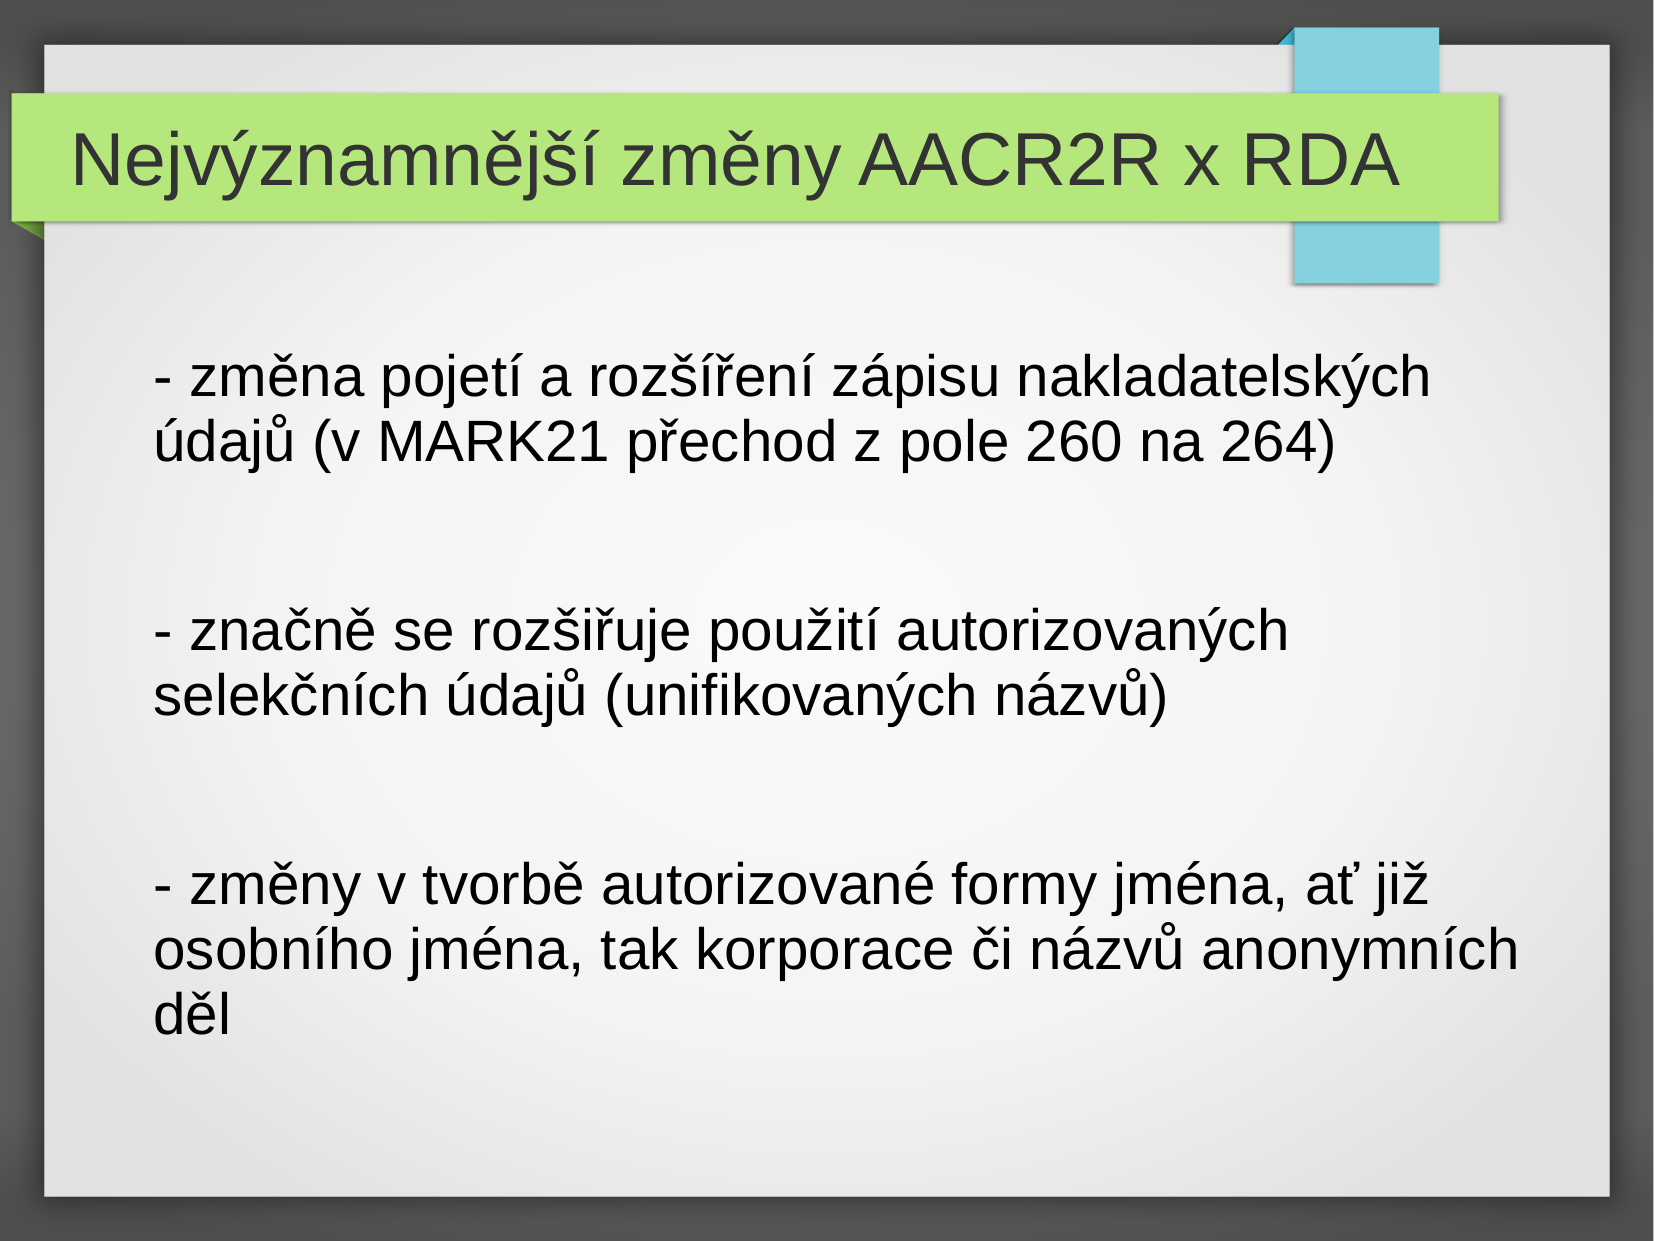

# Nejvýznamnější změny AACR2R x RDA
- změna pojetí a rozšíření zápisu nakladatelských údajů (v MARK21 přechod z pole 260 na 264)
- značně se rozšiřuje použití autorizovaných selekčních údajů (unifikovaných názvů)
- změny v tvorbě autorizované formy jména, ať již osobního jména, tak korporace či názvů anonymních děl